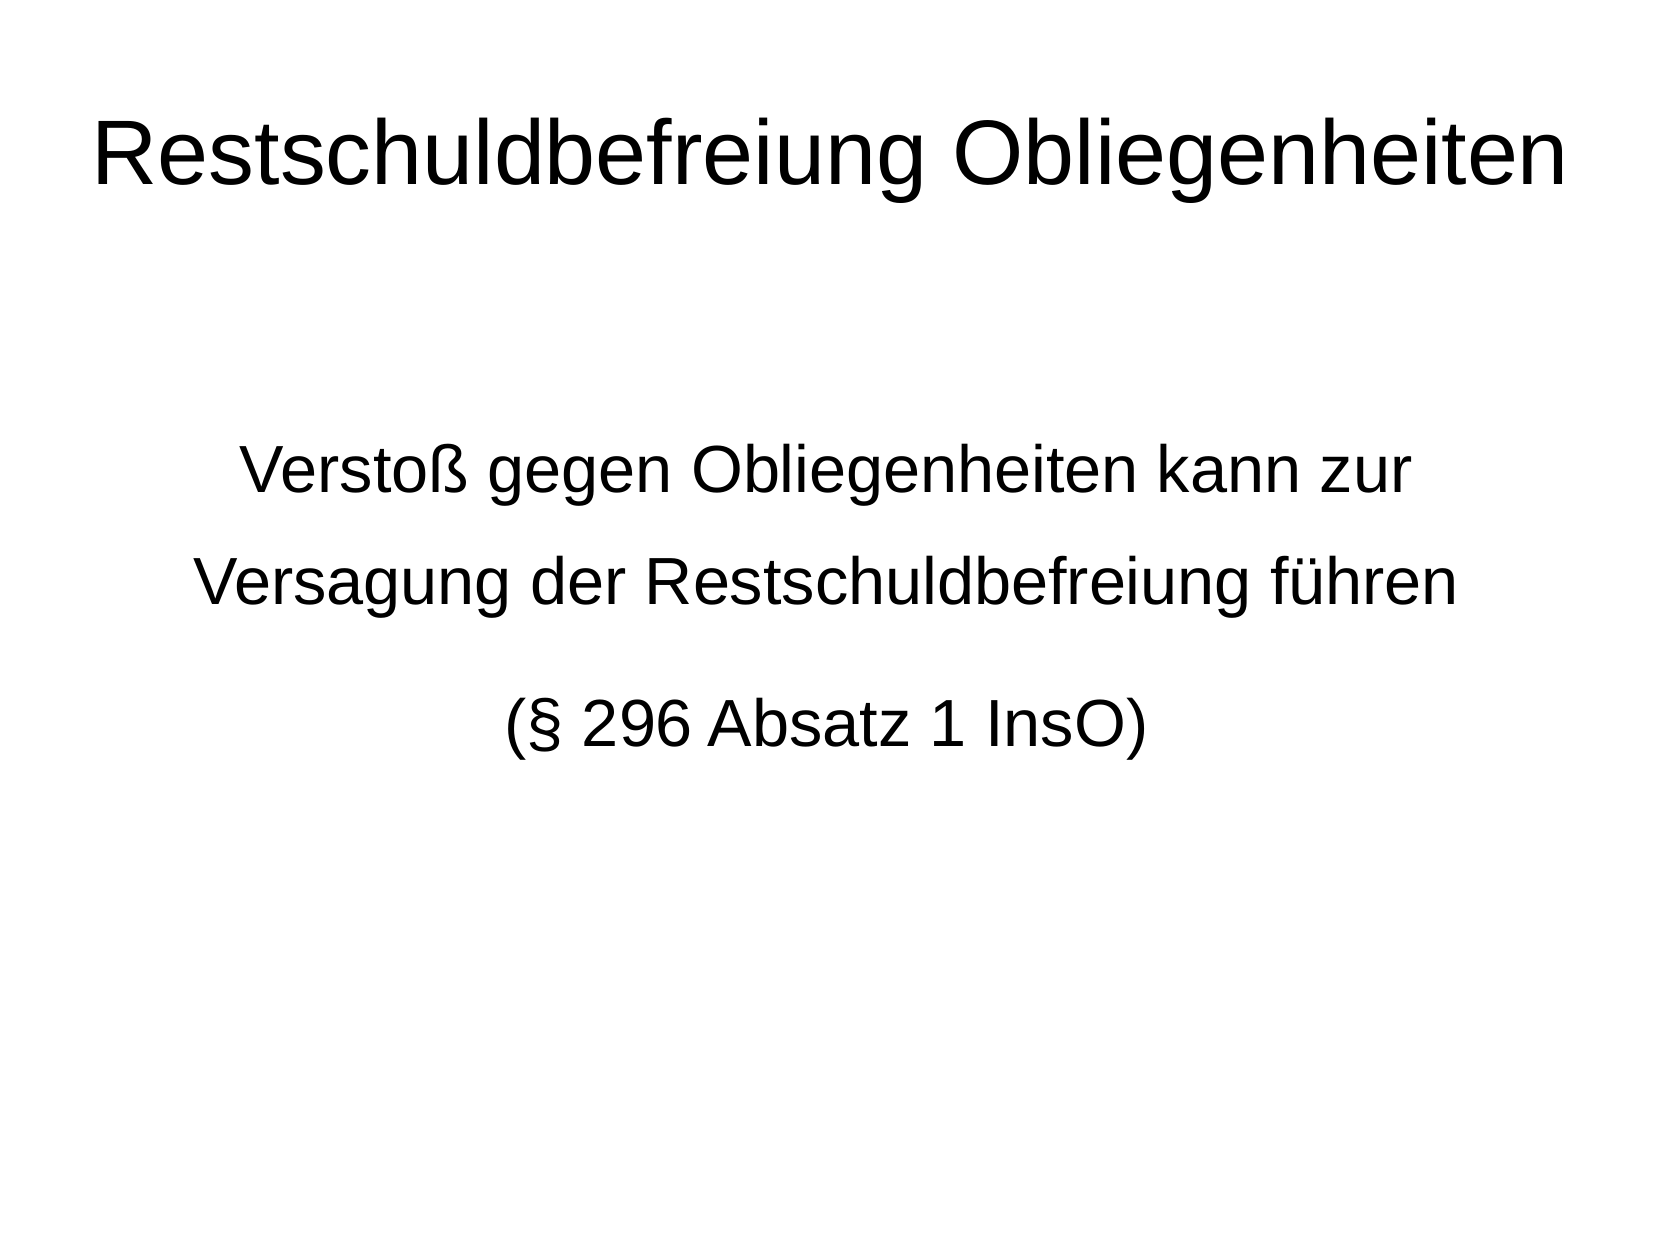

# Restschuldbefreiung Obliegenheiten
Verstoß gegen Obliegenheiten kann zur Versagung der Restschuldbefreiung führen
(§ 296 Absatz 1 InsO)